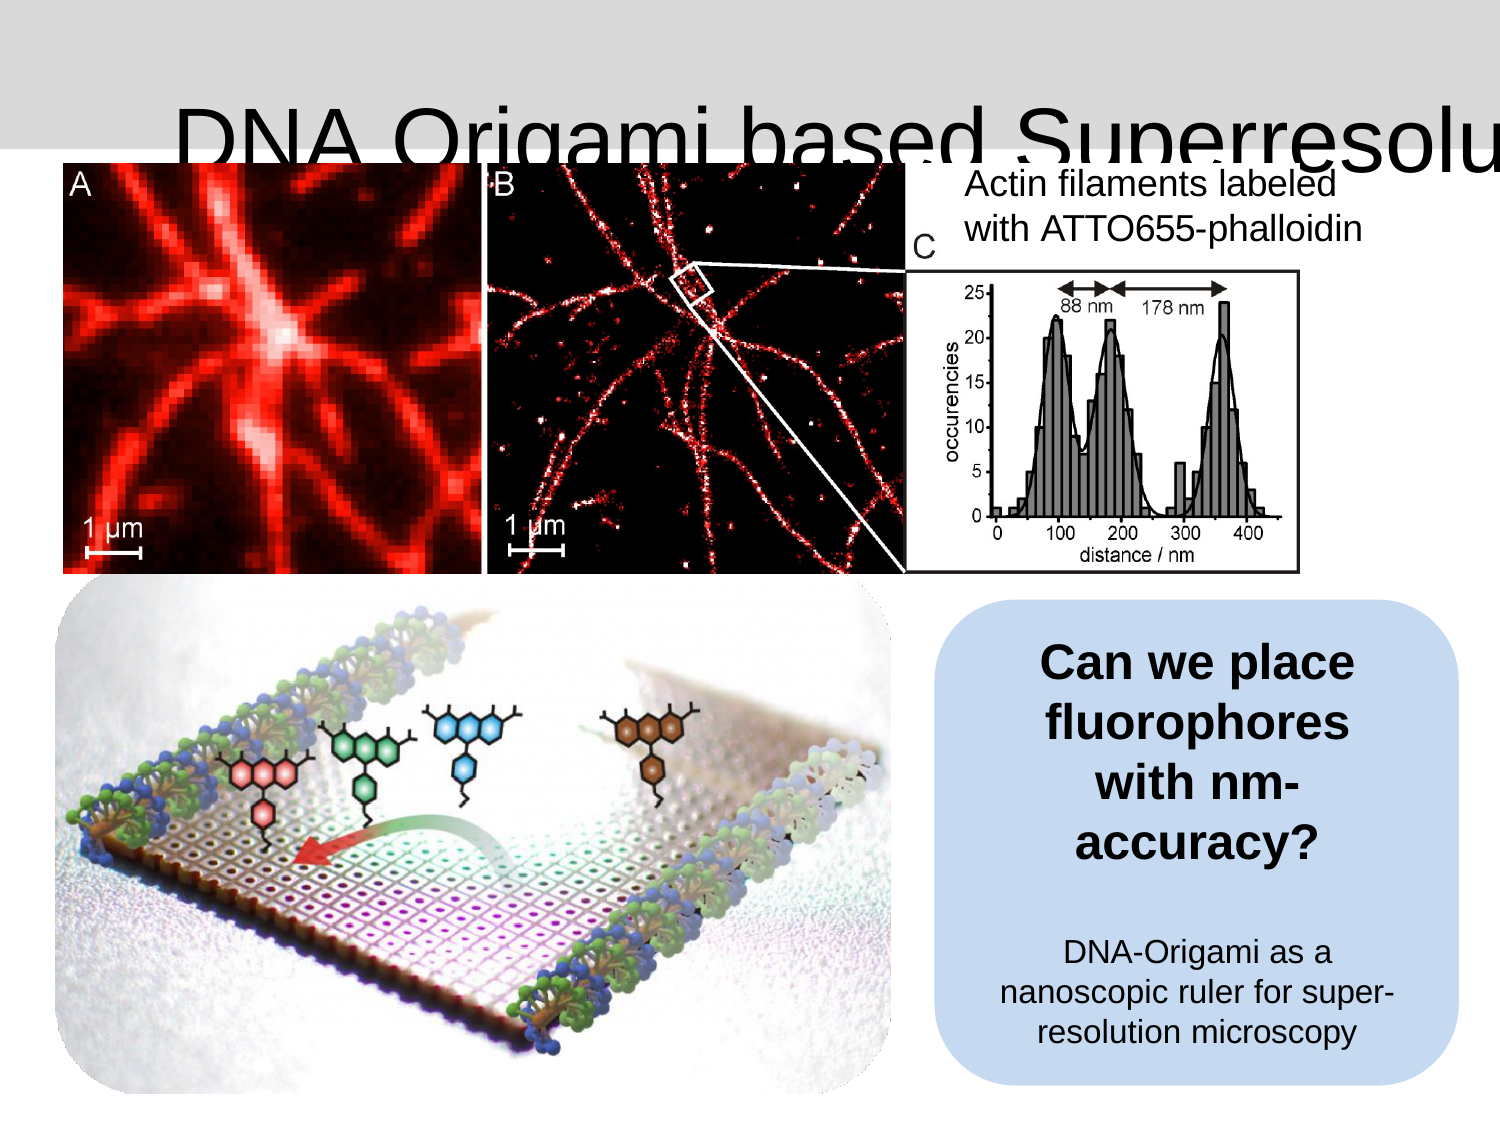

# DNA Origami based Superresolution Standards
Actin filaments labeled with ATTO655-phalloidin
Can we place fluorophores with nm- accuracy?
DNA-Origami as a nanoscopic ruler for super- resolution microscopy